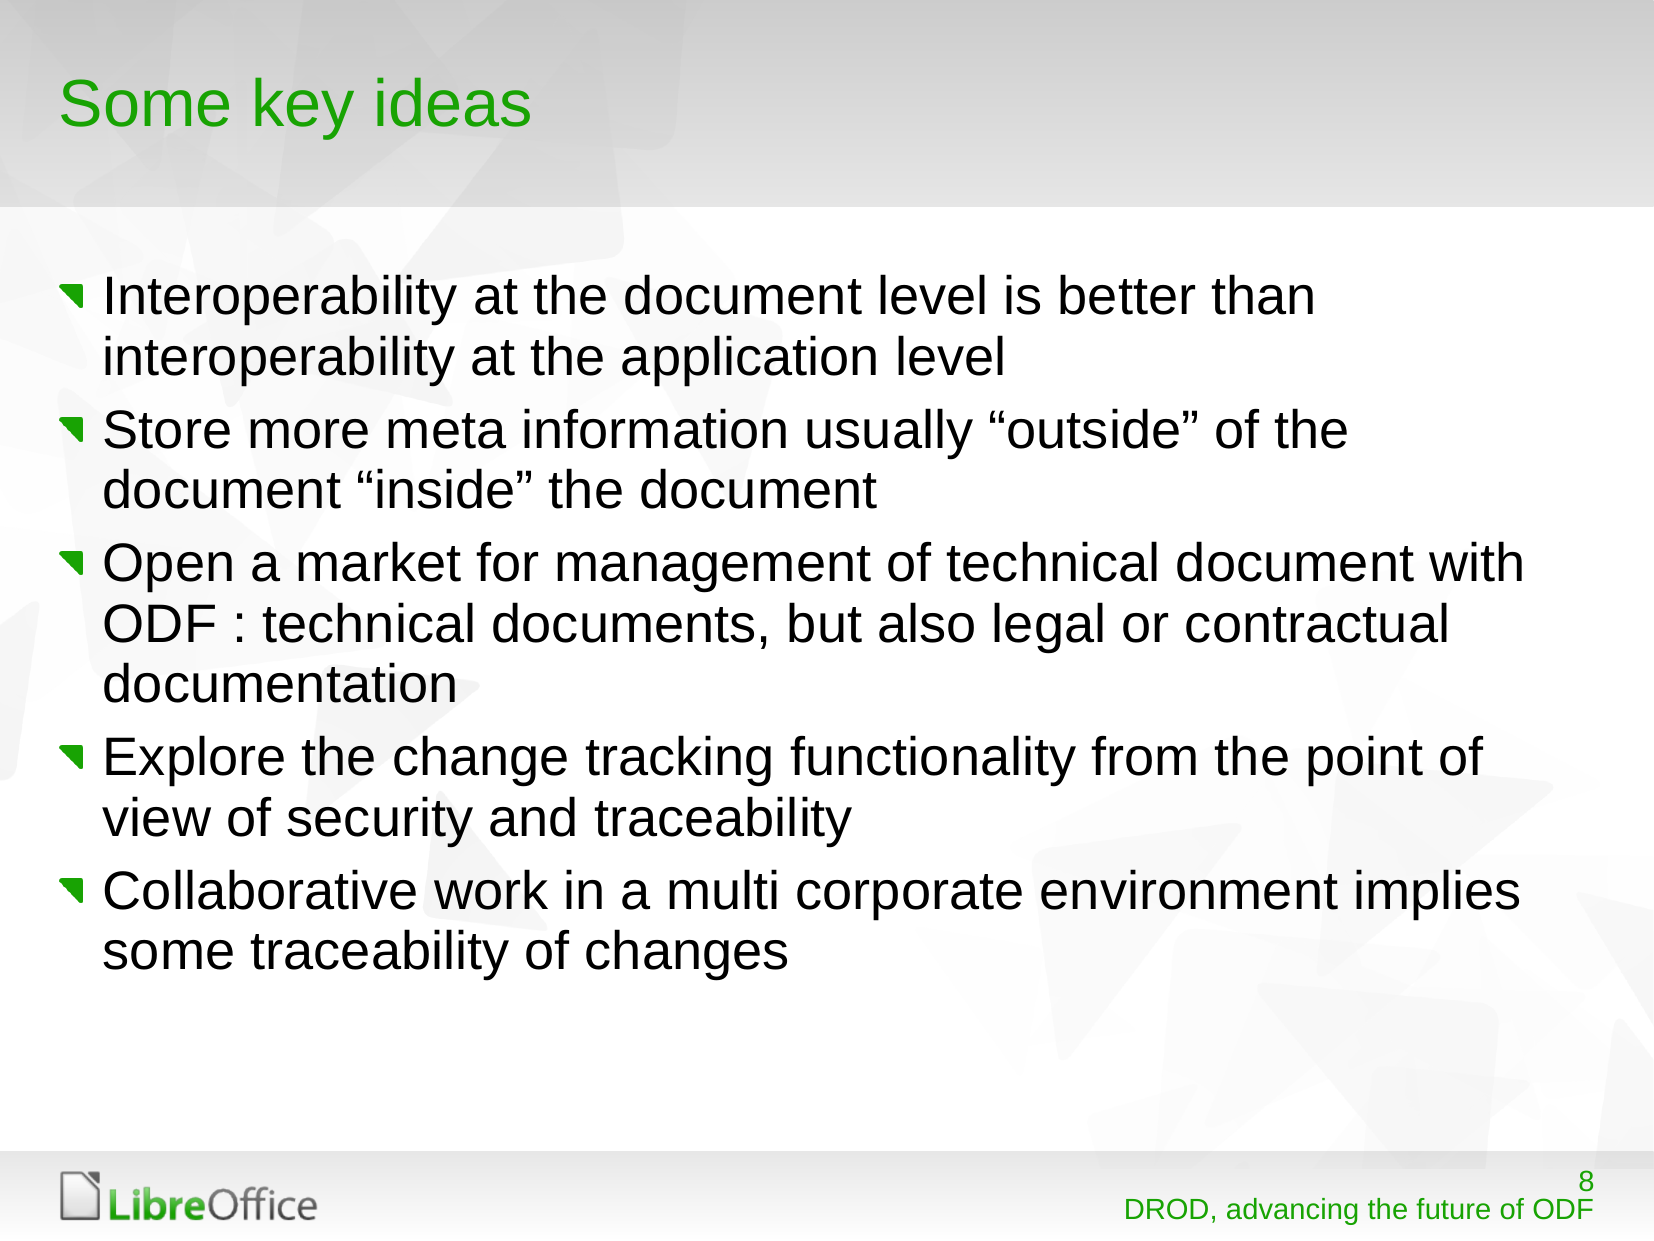

# Some key ideas
Interoperability at the document level is better than interoperability at the application level
Store more meta information usually “outside” of the document “inside” the document
Open a market for management of technical document with ODF : technical documents, but also legal or contractual documentation
Explore the change tracking functionality from the point of view of security and traceability
Collaborative work in a multi corporate environment implies some traceability of changes
8
DROD, advancing the future of ODF